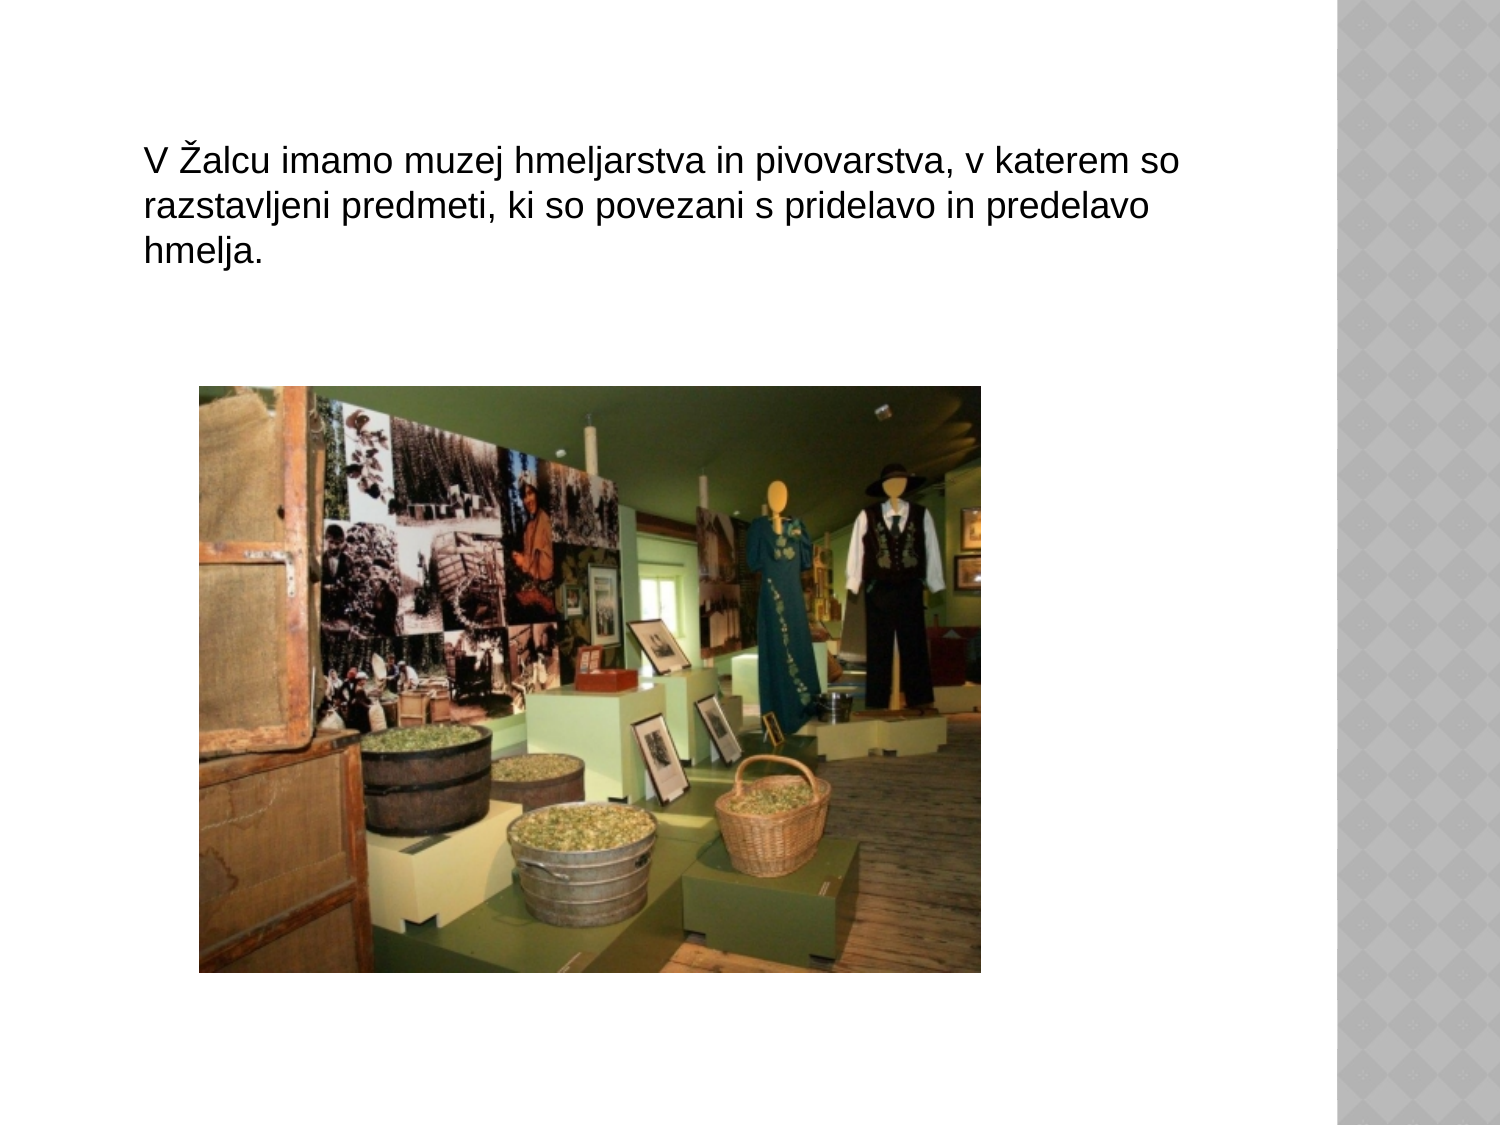

V Žalcu imamo muzej hmeljarstva in pivovarstva, v katerem so razstavljeni predmeti, ki so povezani s pridelavo in predelavo hmelja.